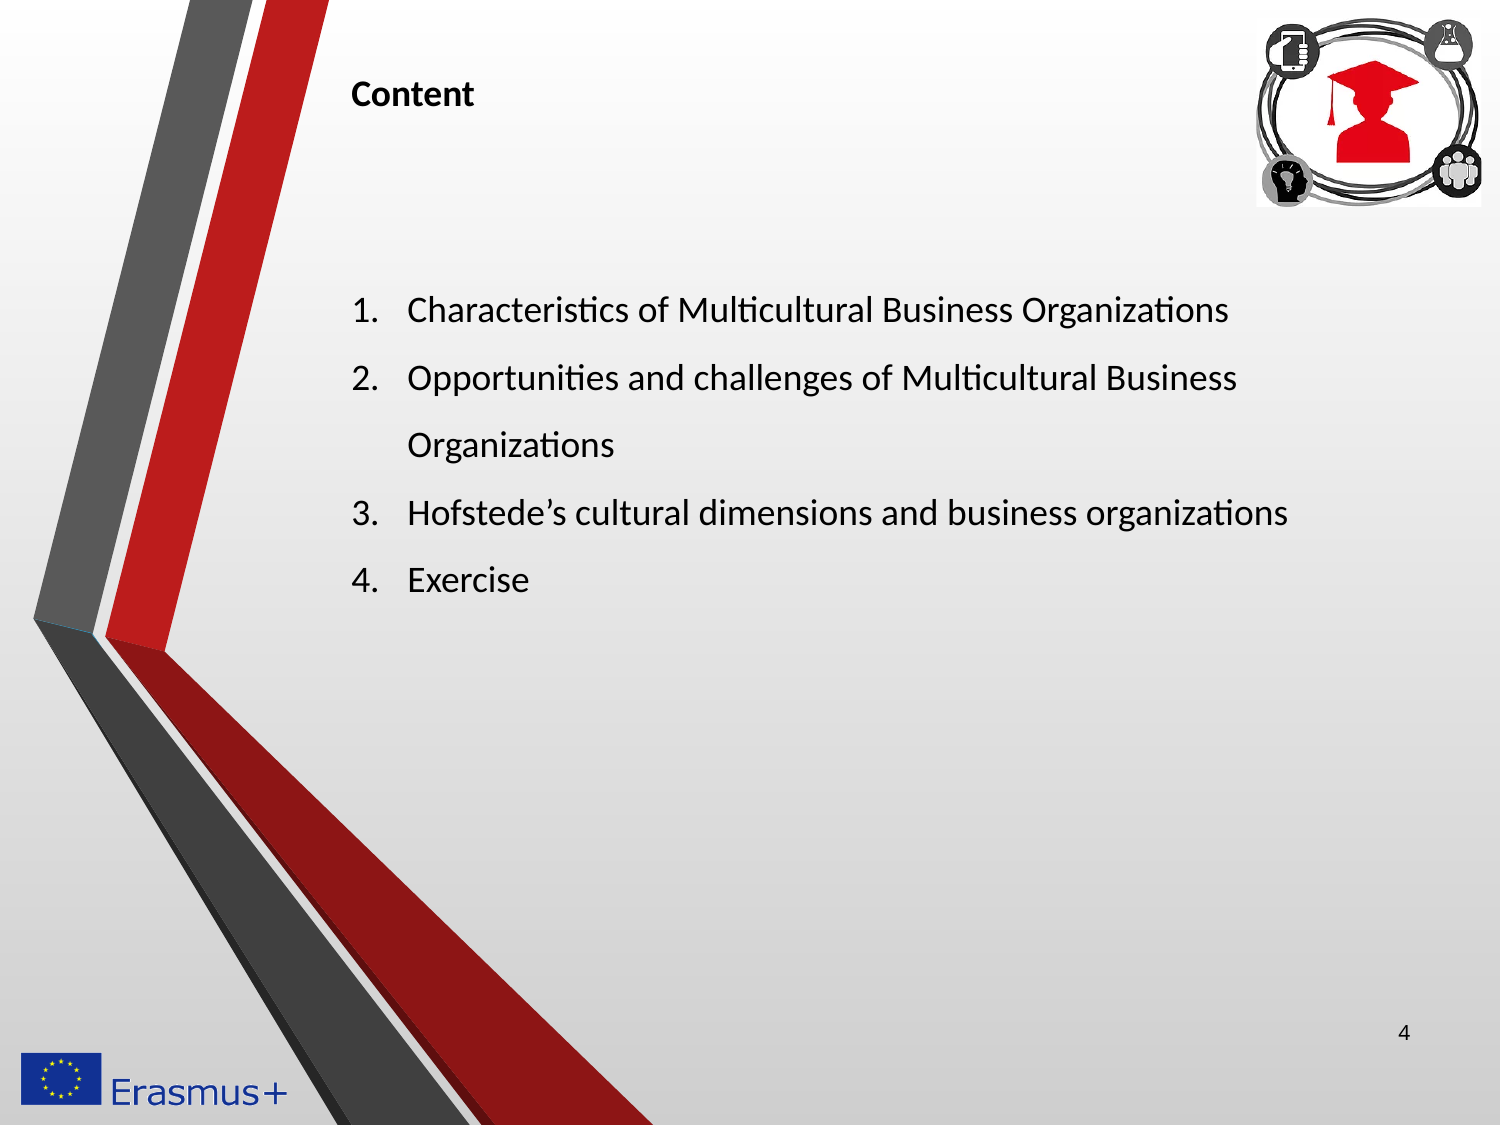

Content
Characteristics of Multicultural Business Organizations
Opportunities and challenges of Multicultural Business Organizations
Hofstede’s cultural dimensions and business organizations
Exercise